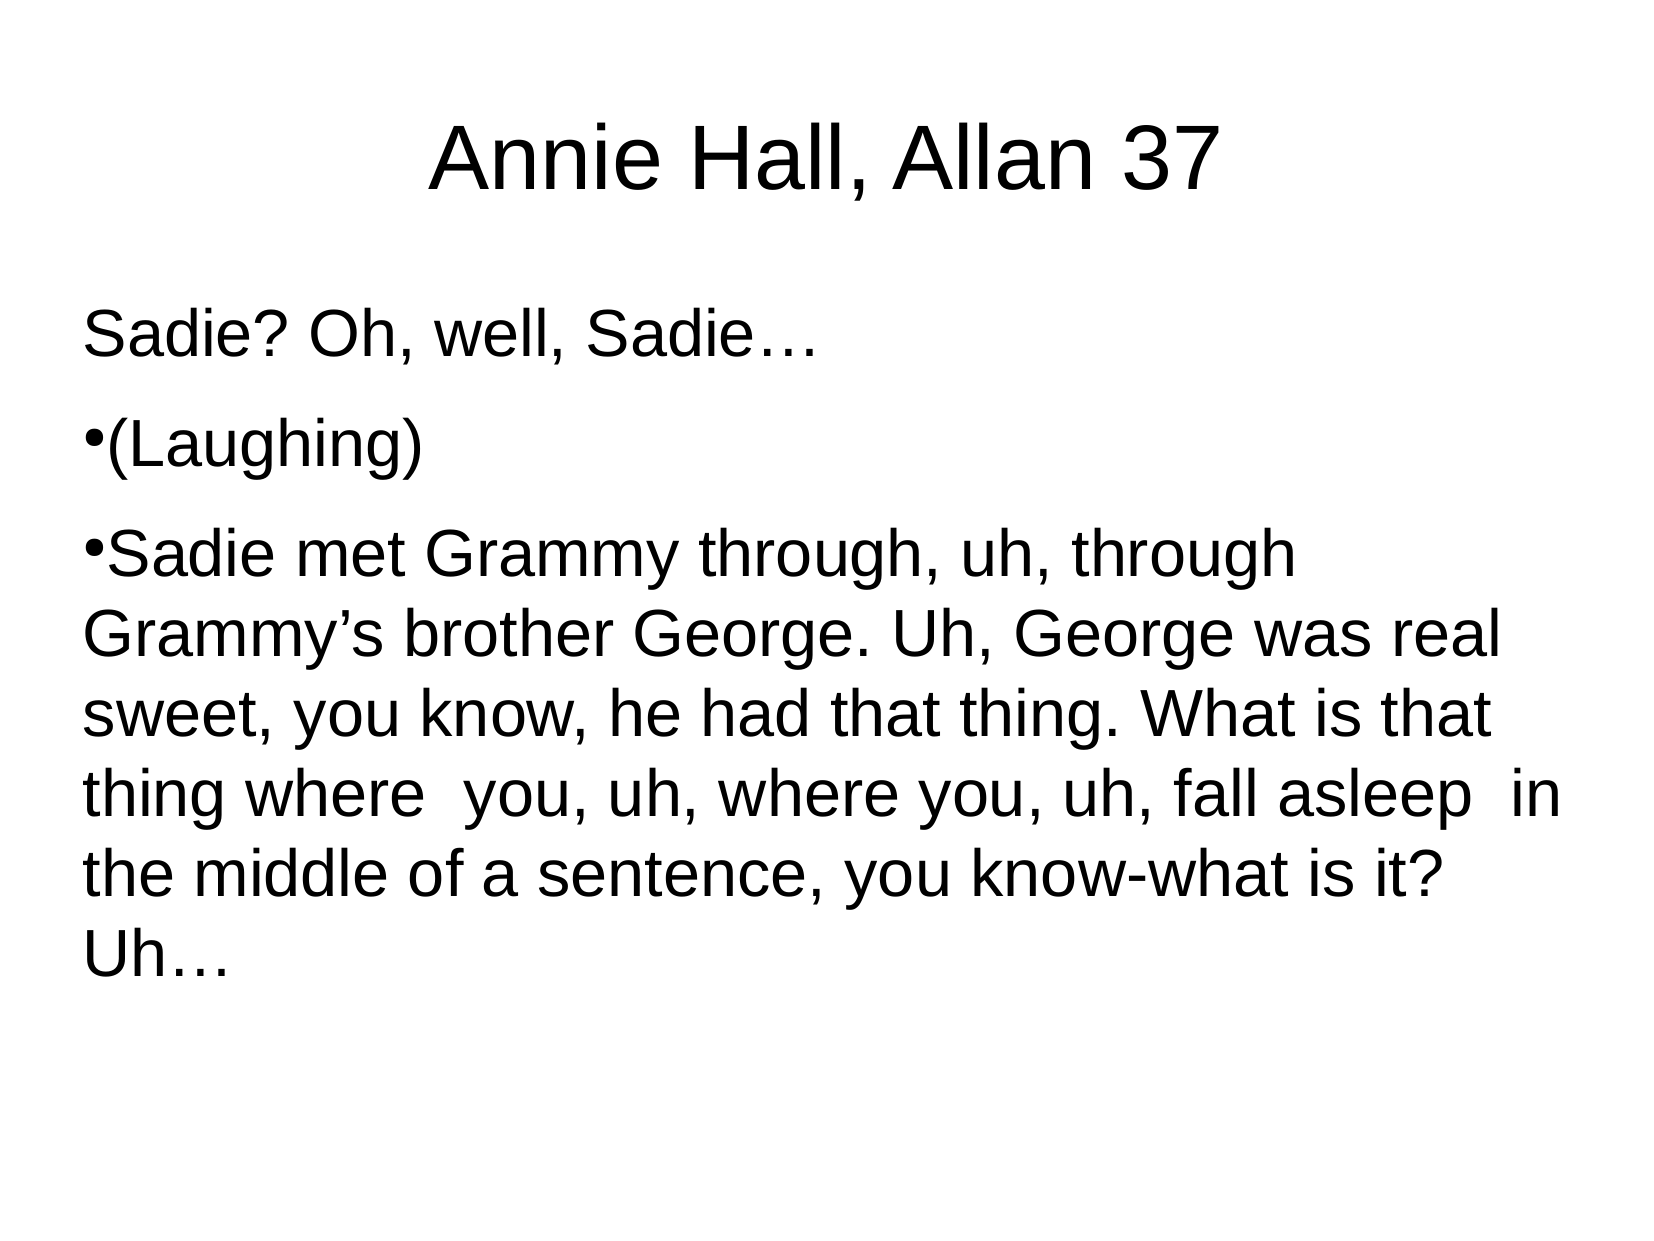

# Annie Hall, Allan 37
Sadie? Oh, well, Sadie…
(Laughing)
Sadie met Grammy through, uh, through Grammy’s brother George. Uh, George was real sweet, you know, he had that thing. What is that thing where you, uh, where you, uh, fall asleep in the middle of a sentence, you know-what is it? Uh…